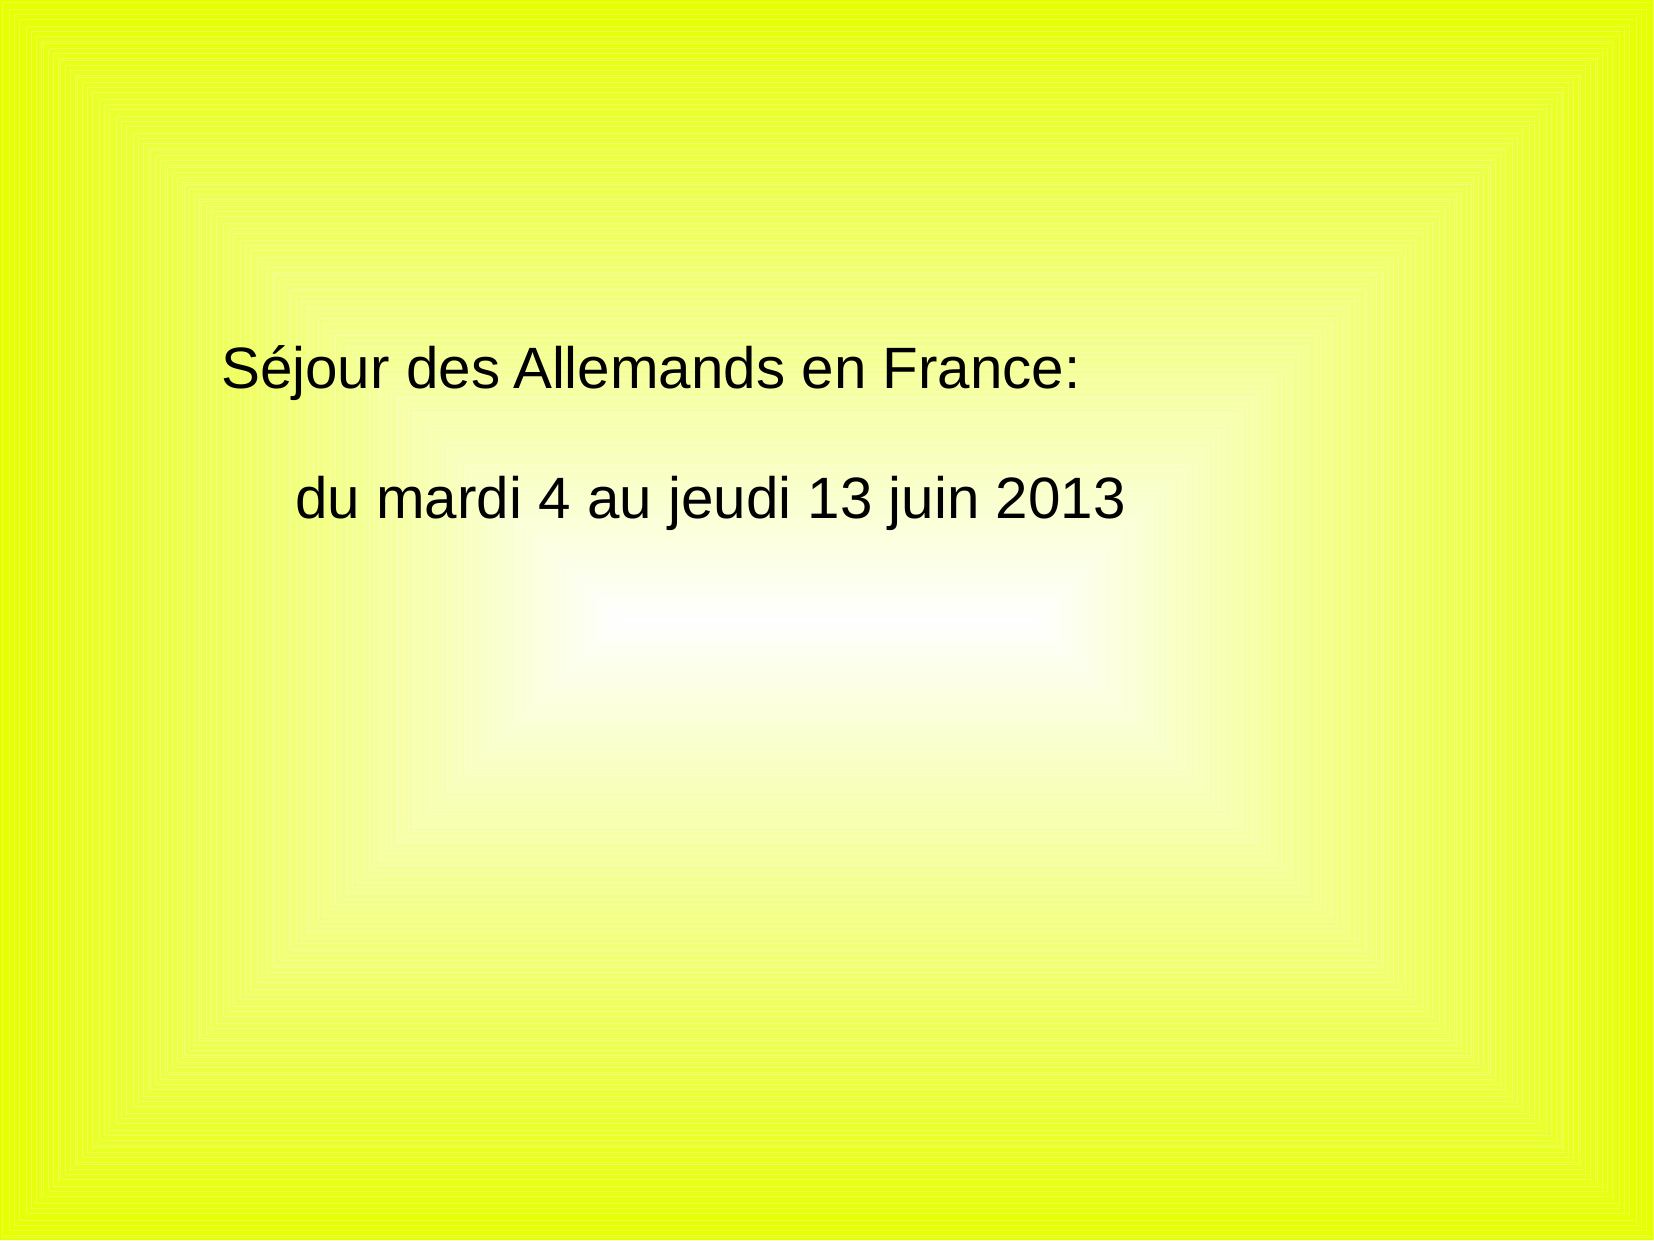

Séjour des Allemands en France:
	du mardi 4 au jeudi 13 juin 2013